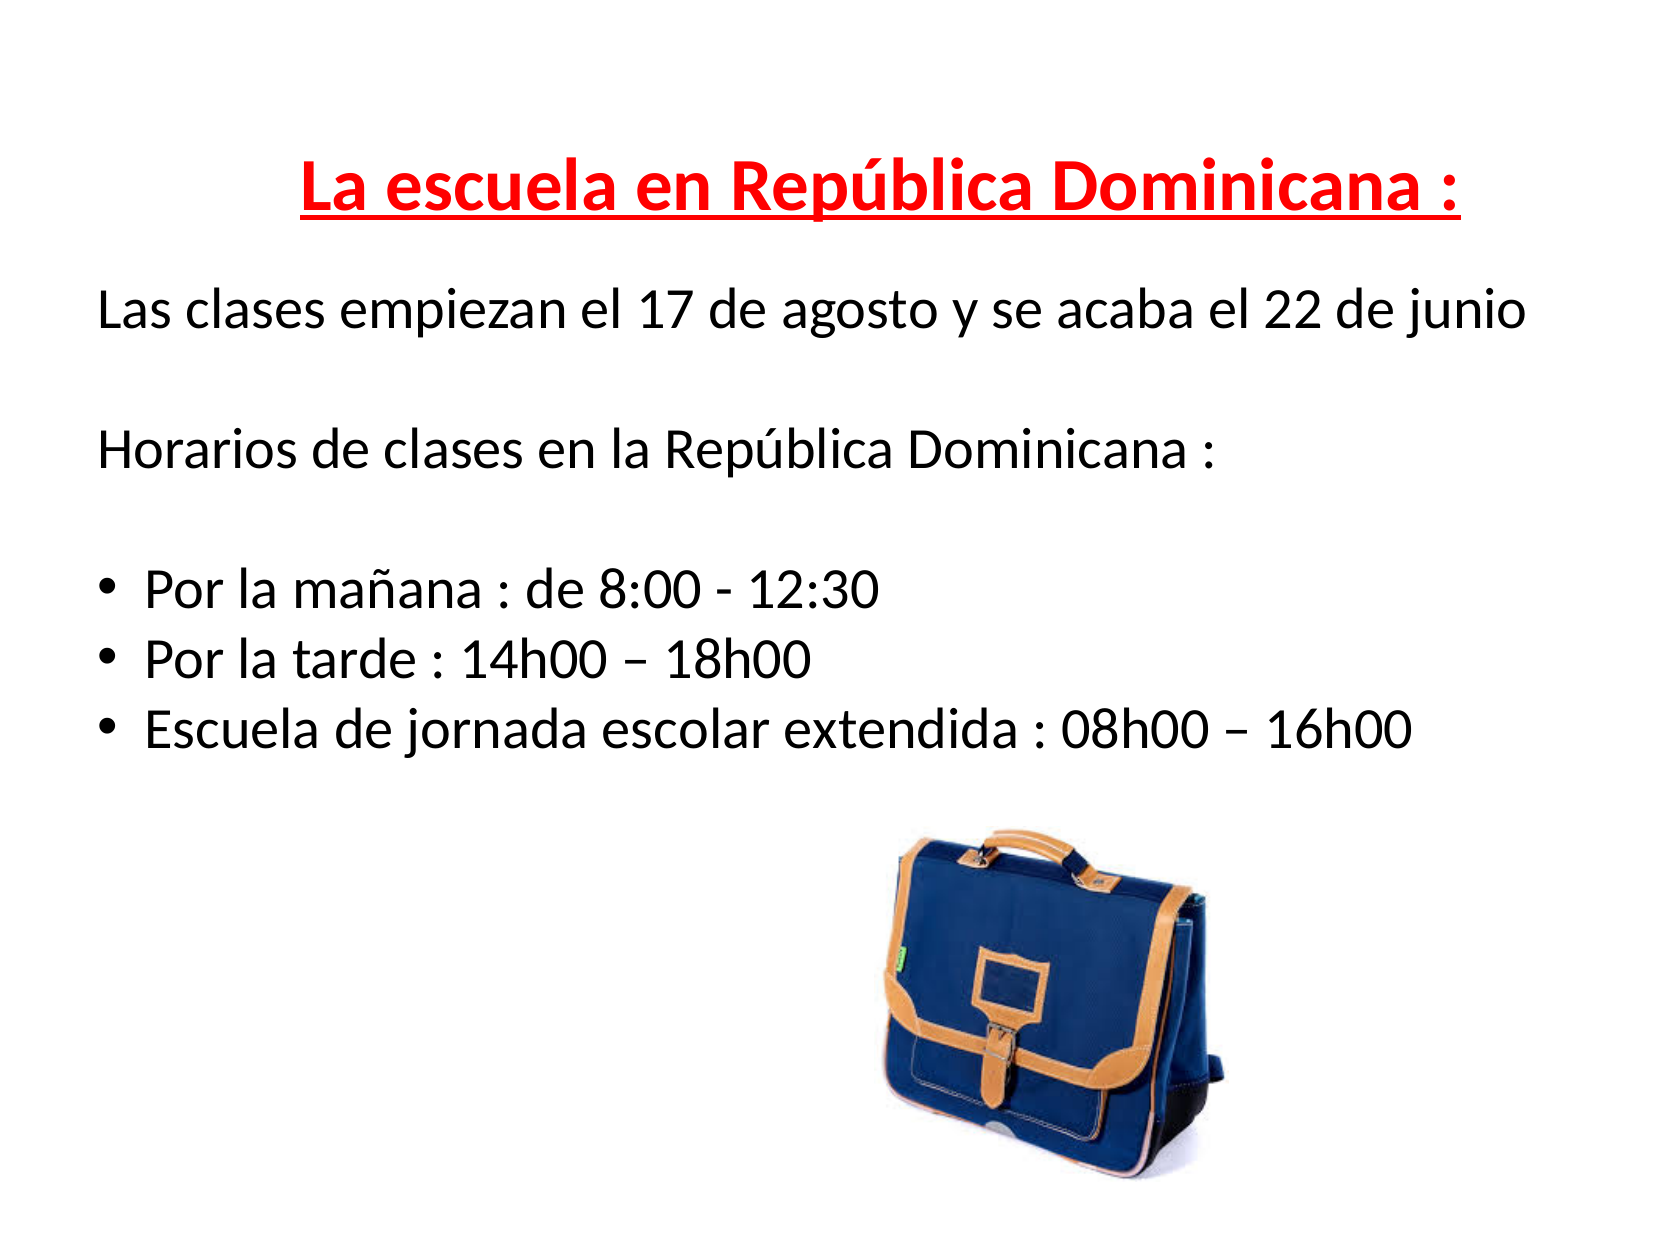

La escuela en República Dominicana :
Las clases empiezan el 17 de agosto y se acaba el 22 de junio
Horarios de clases en la República Dominicana :
Por la mañana : de 8:00 - 12:30
Por la tarde : 14h00 – 18h00
Escuela de jornada escolar extendida : 08h00 – 16h00